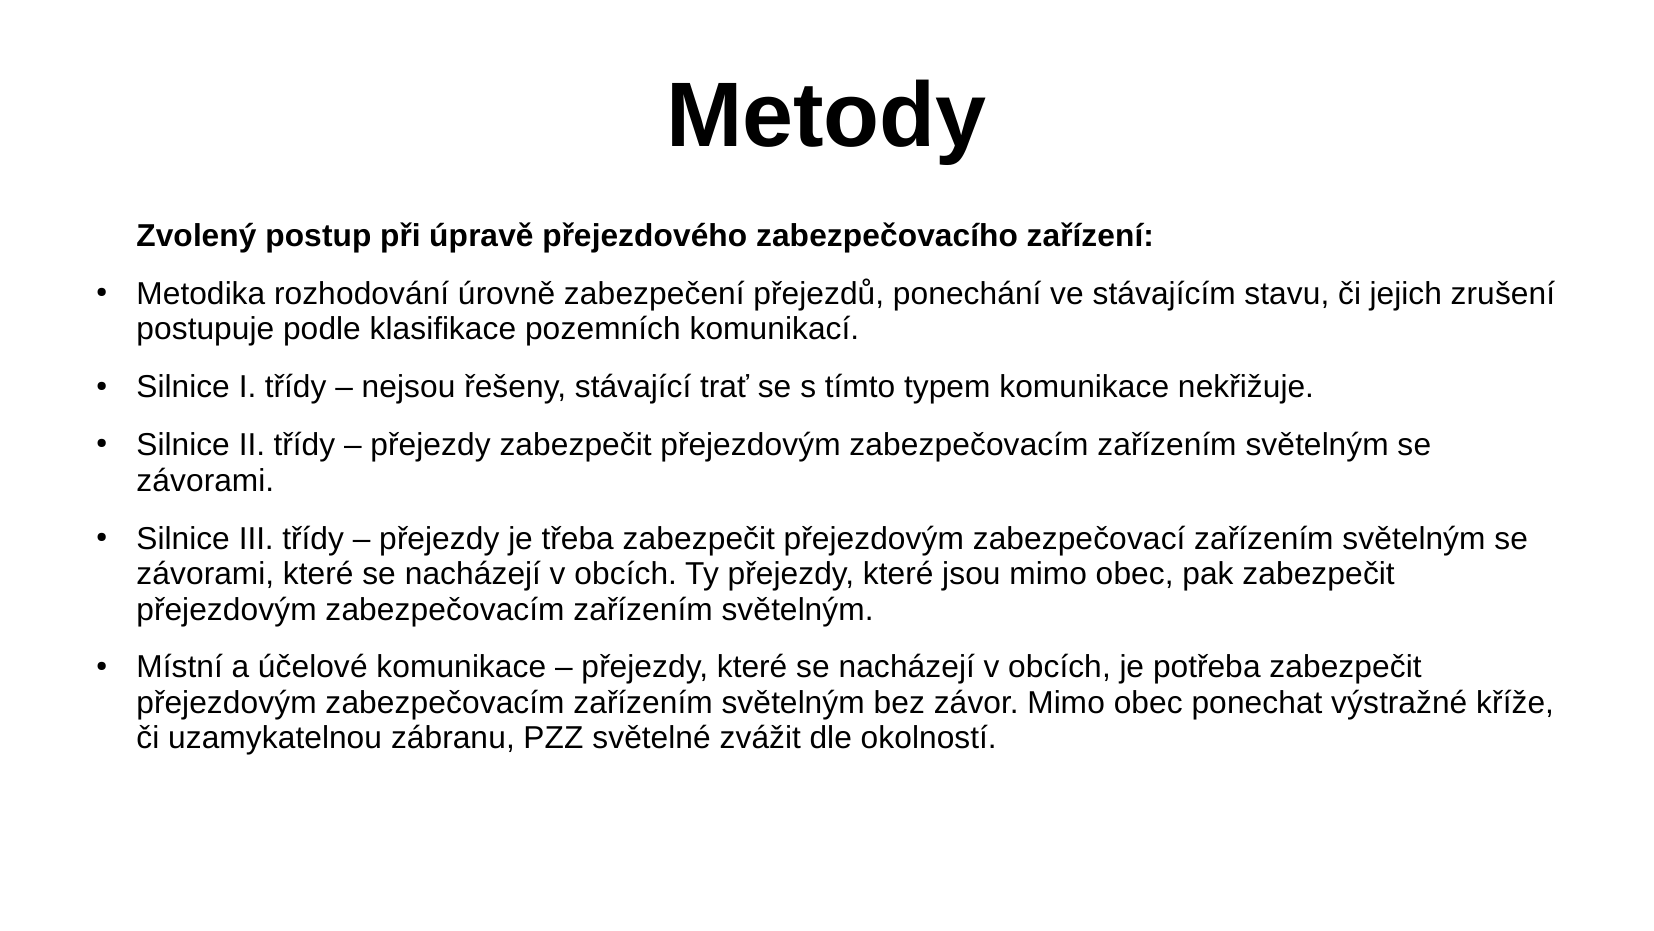

# Metody
Zvolený postup při úpravě přejezdového zabezpečovacího zařízení:
Metodika rozhodování úrovně zabezpečení přejezdů, ponechání ve stávajícím stavu, či jejich zrušení postupuje podle klasifikace pozemních komunikací.
Silnice I. třídy – nejsou řešeny, stávající trať se s tímto typem komunikace nekřižuje.
Silnice II. třídy – přejezdy zabezpečit přejezdovým zabezpečovacím zařízením světelným se závorami.
Silnice III. třídy – přejezdy je třeba zabezpečit přejezdovým zabezpečovací zařízením světelným se závorami, které se nacházejí v obcích. Ty přejezdy, které jsou mimo obec, pak zabezpečit přejezdovým zabezpečovacím zařízením světelným.
Místní a účelové komunikace – přejezdy, které se nacházejí v obcích, je potřeba zabezpečit přejezdovým zabezpečovacím zařízením světelným bez závor. Mimo obec ponechat výstražné kříže, či uzamykatelnou zábranu, PZZ světelné zvážit dle okolností.